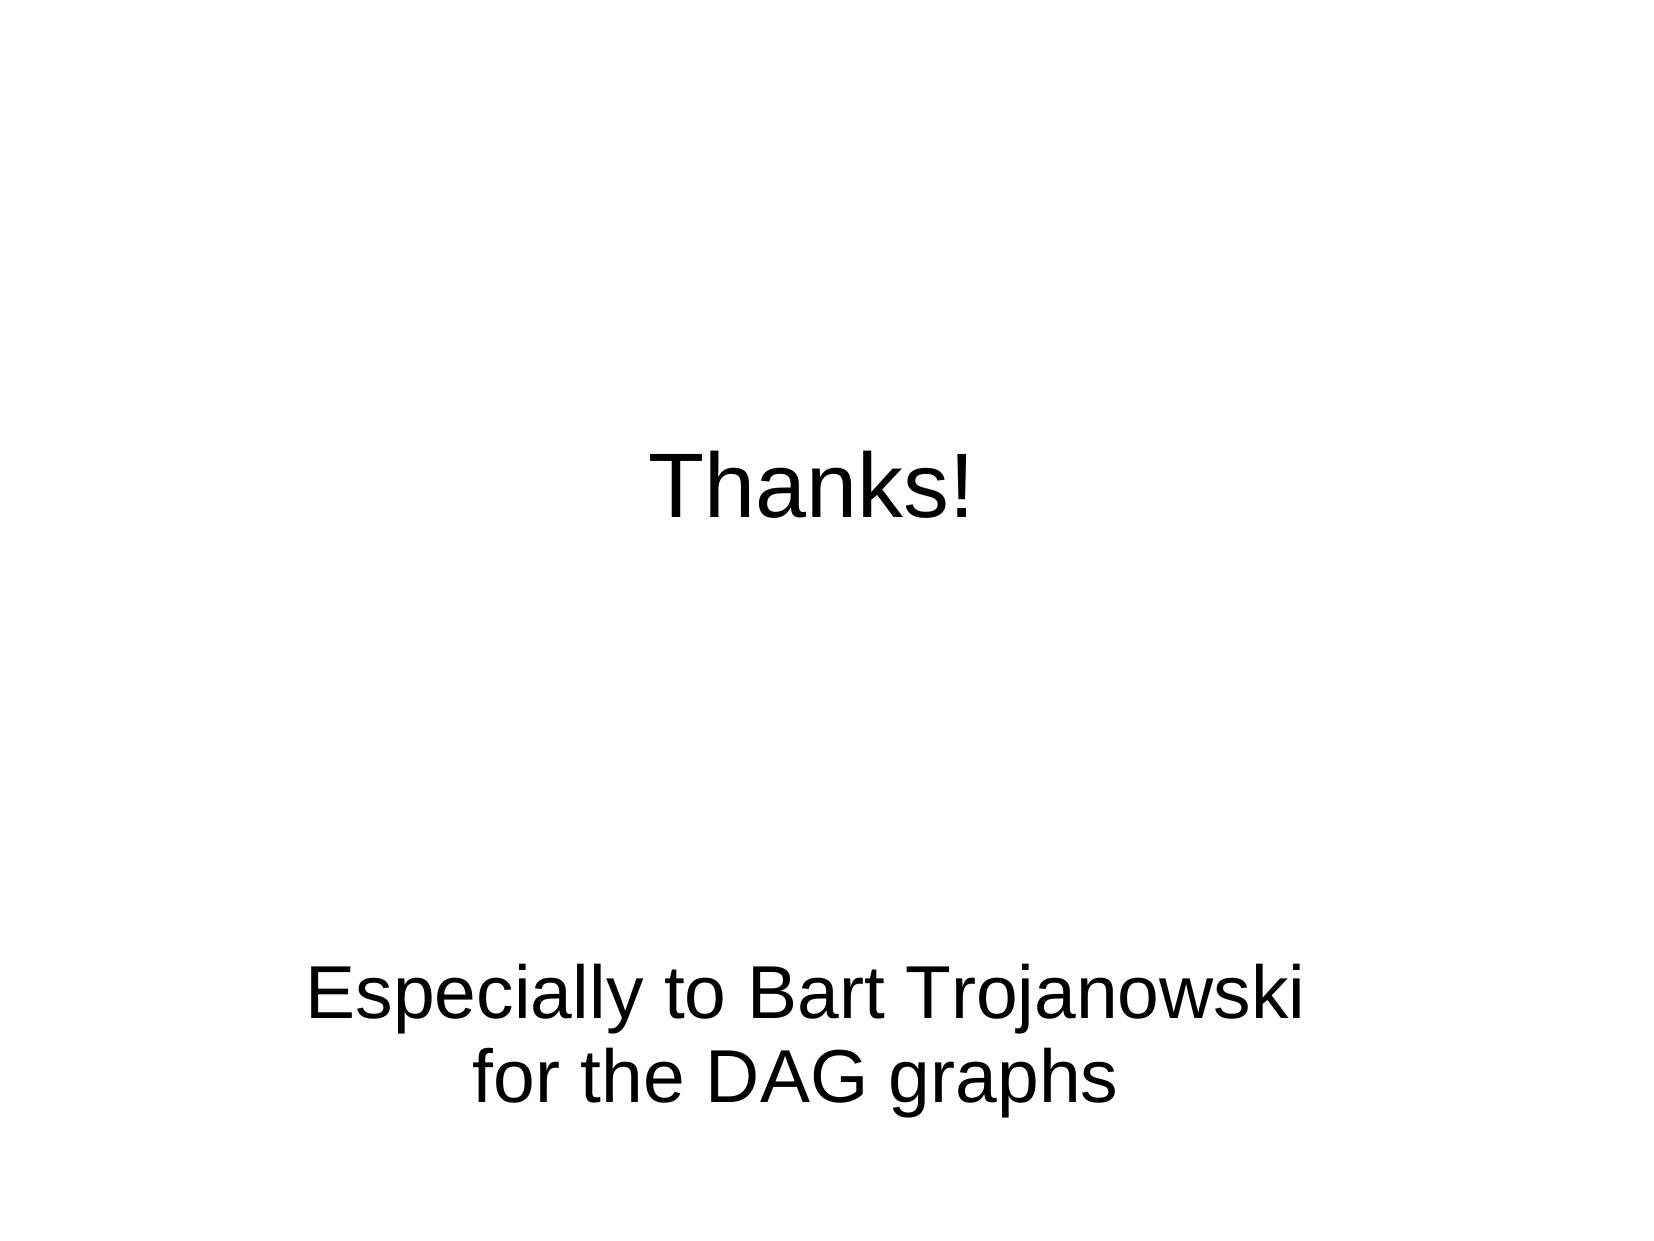

# Thanks!
Especially to Bart Trojanowski
for the DAG graphs